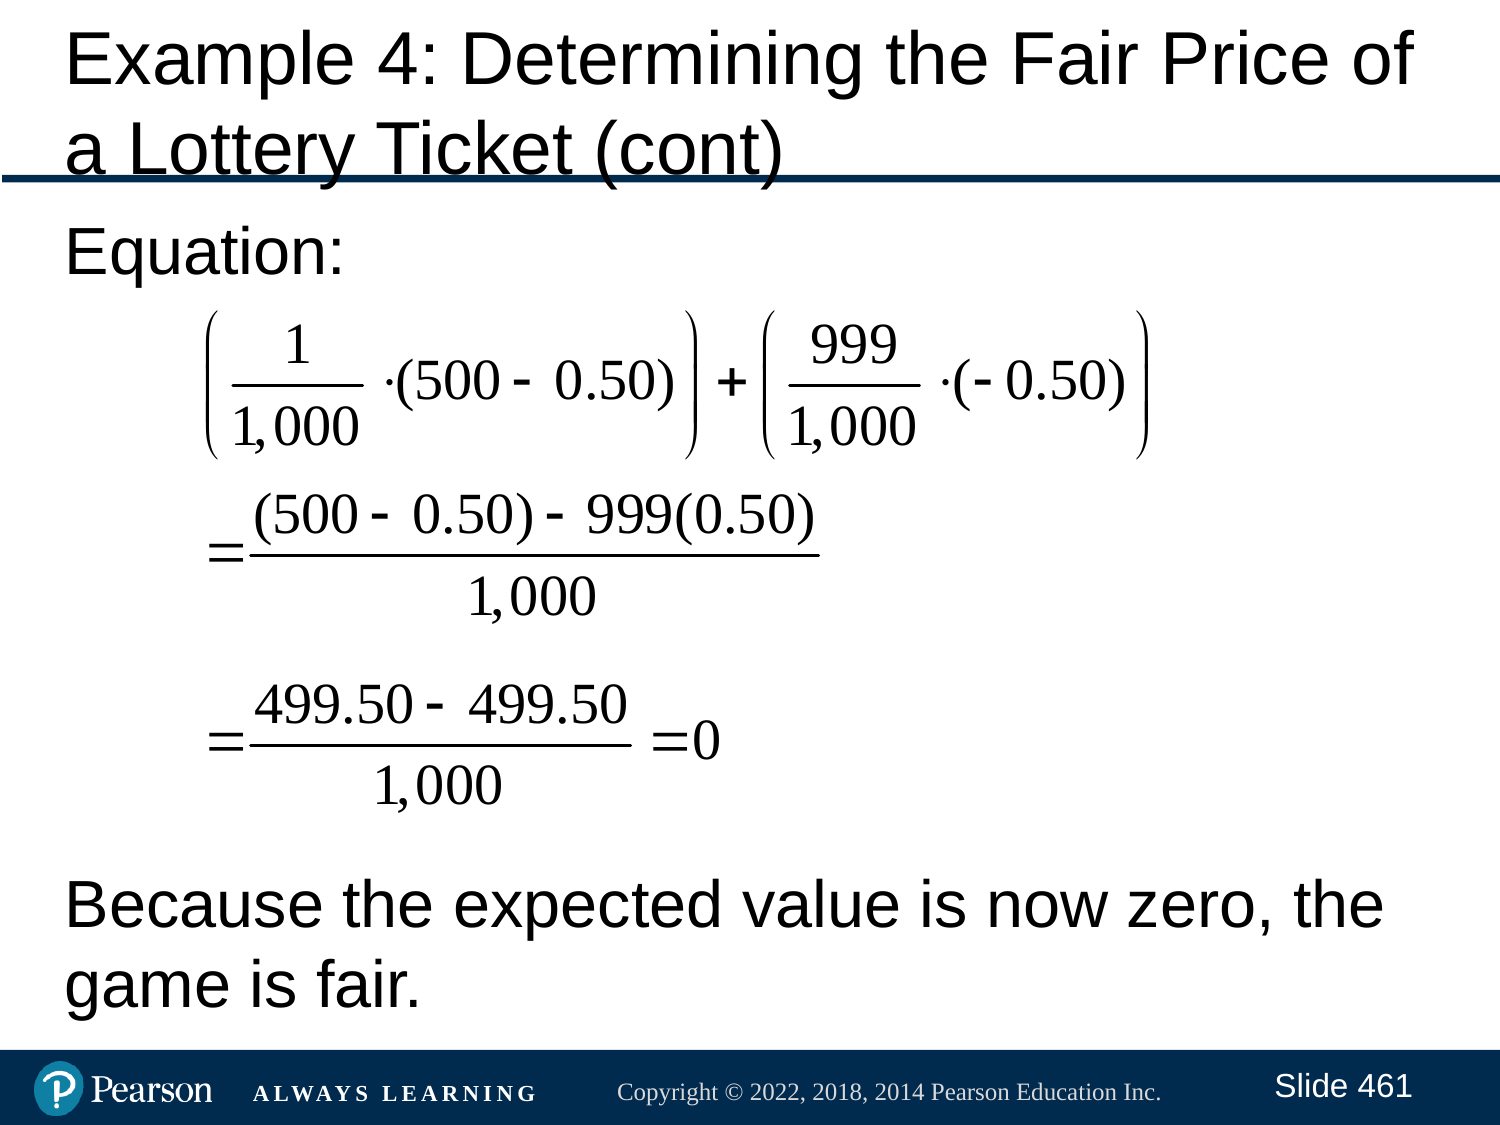

# Example 4: Determining the Fair Price of a Lottery Ticket (cont)
Equation:
Because the expected value is now zero, the game is fair.